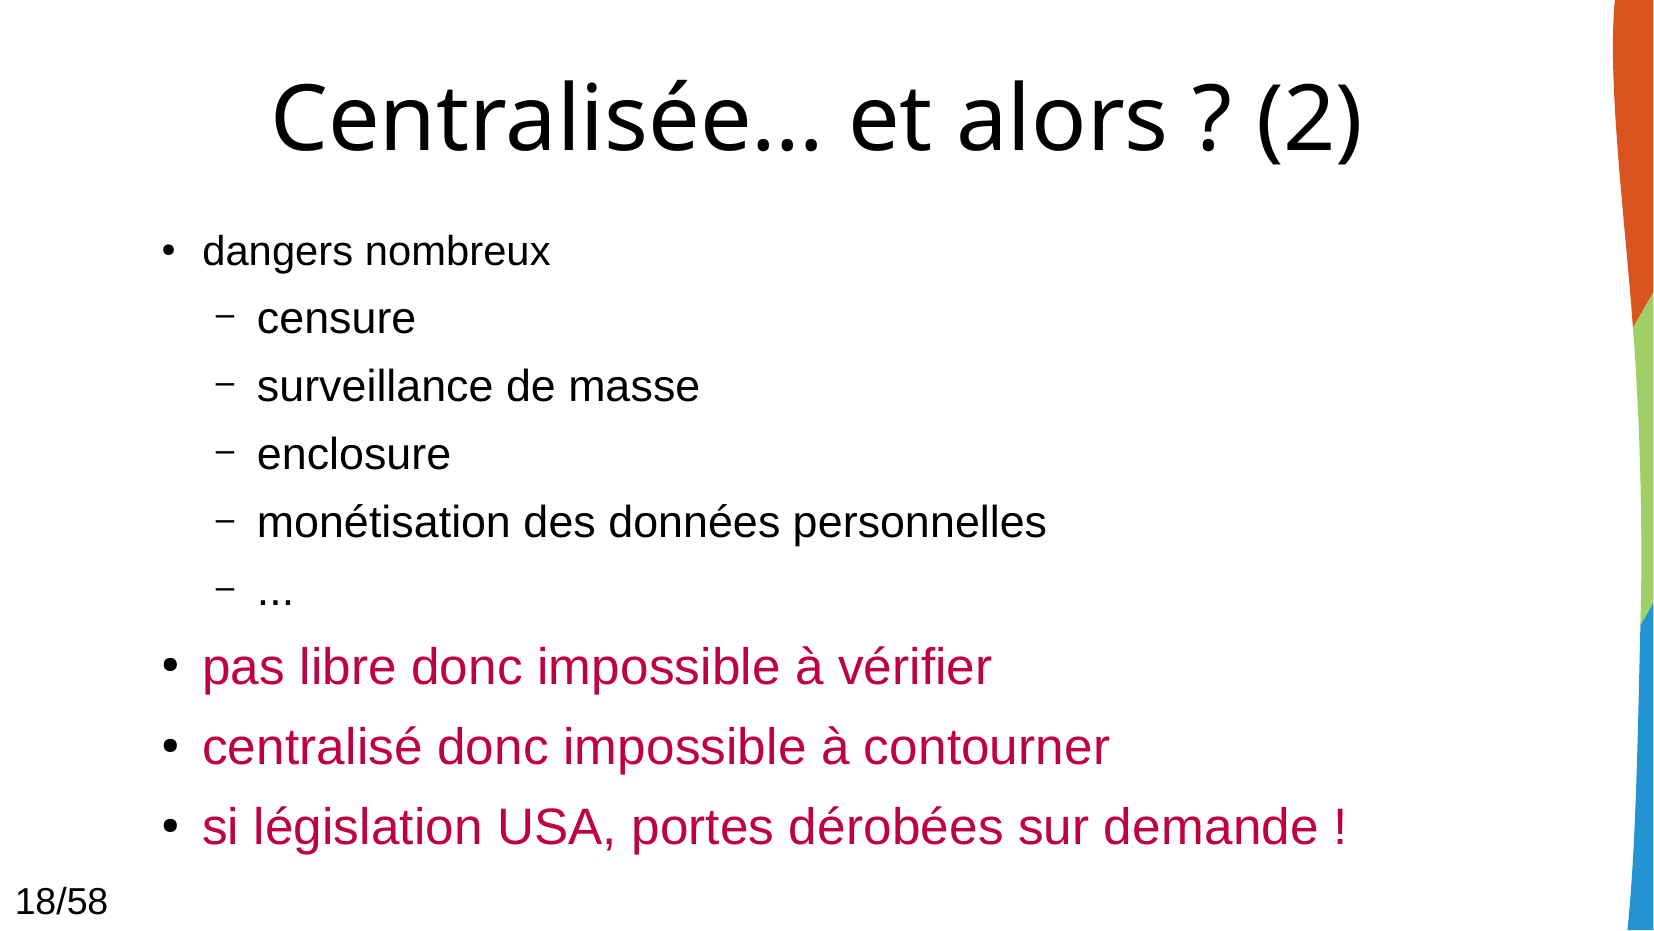

# Centralisée… et alors ? (2)
dangers nombreux
censure
surveillance de masse
enclosure
monétisation des données personnelles
...
pas libre donc impossible à vérifier
centralisé donc impossible à contourner
si législation USA, portes dérobées sur demande !